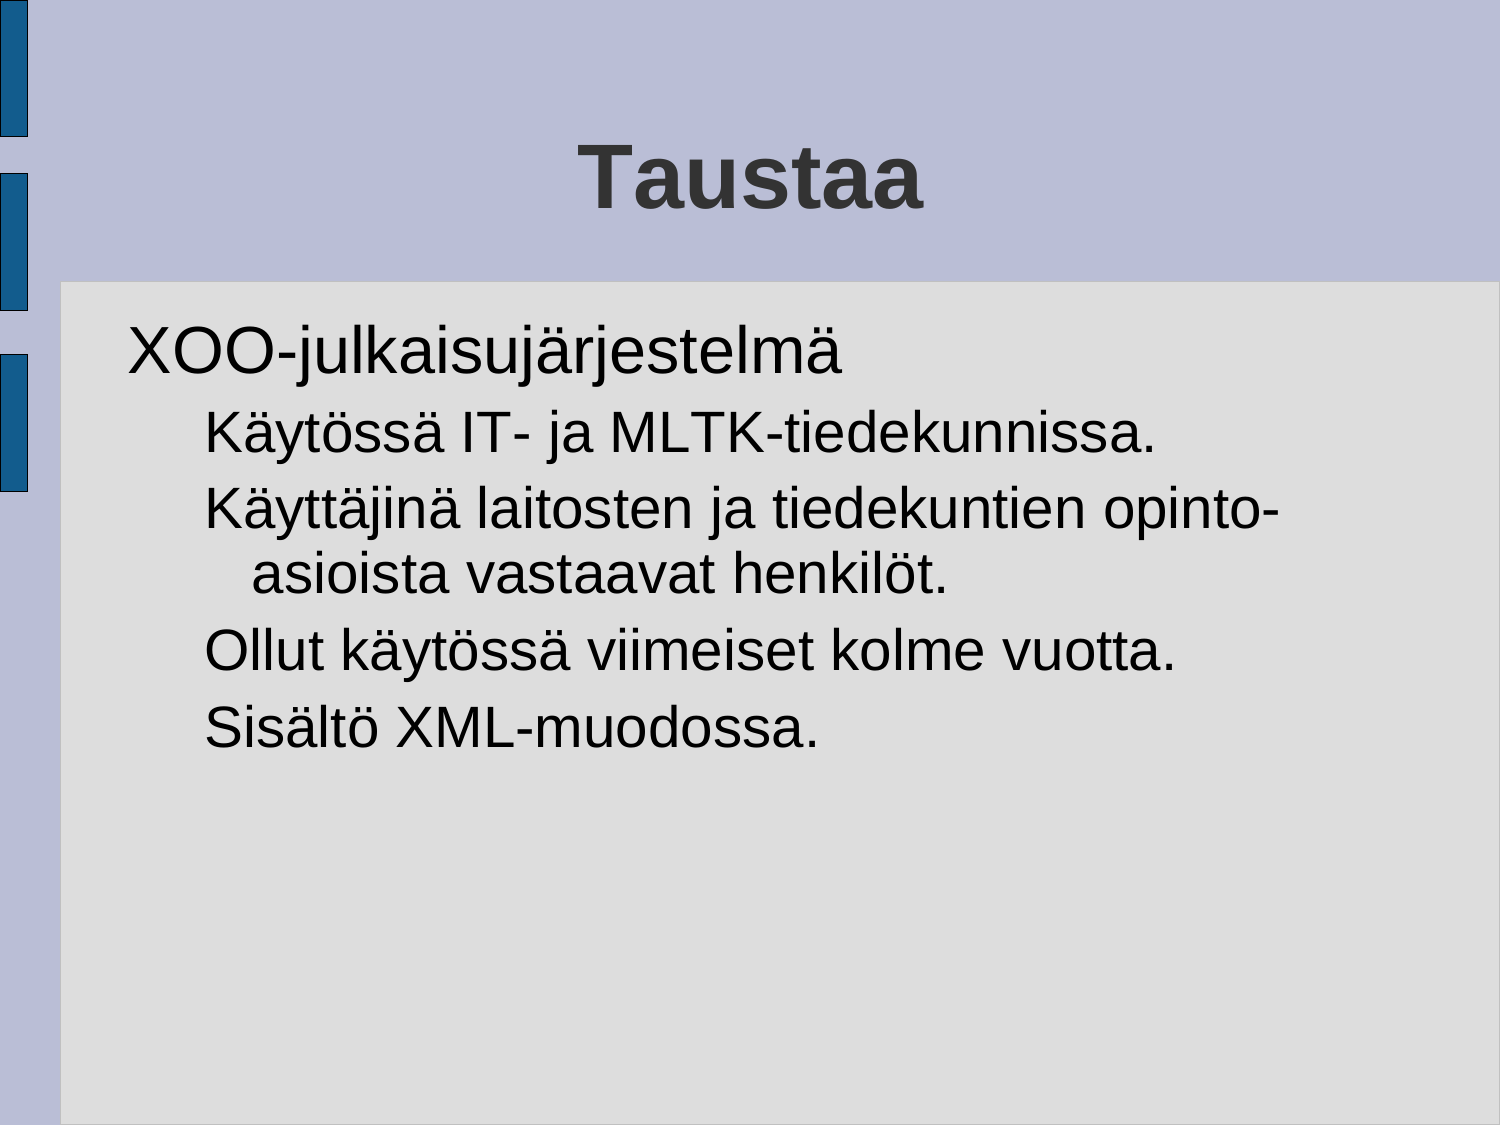

# Taustaa
XOO-julkaisujärjestelmä
Käytössä IT- ja MLTK-tiedekunnissa.
Käyttäjinä laitosten ja tiedekuntien opinto-asioista vastaavat henkilöt.
Ollut käytössä viimeiset kolme vuotta.
Sisältö XML-muodossa.